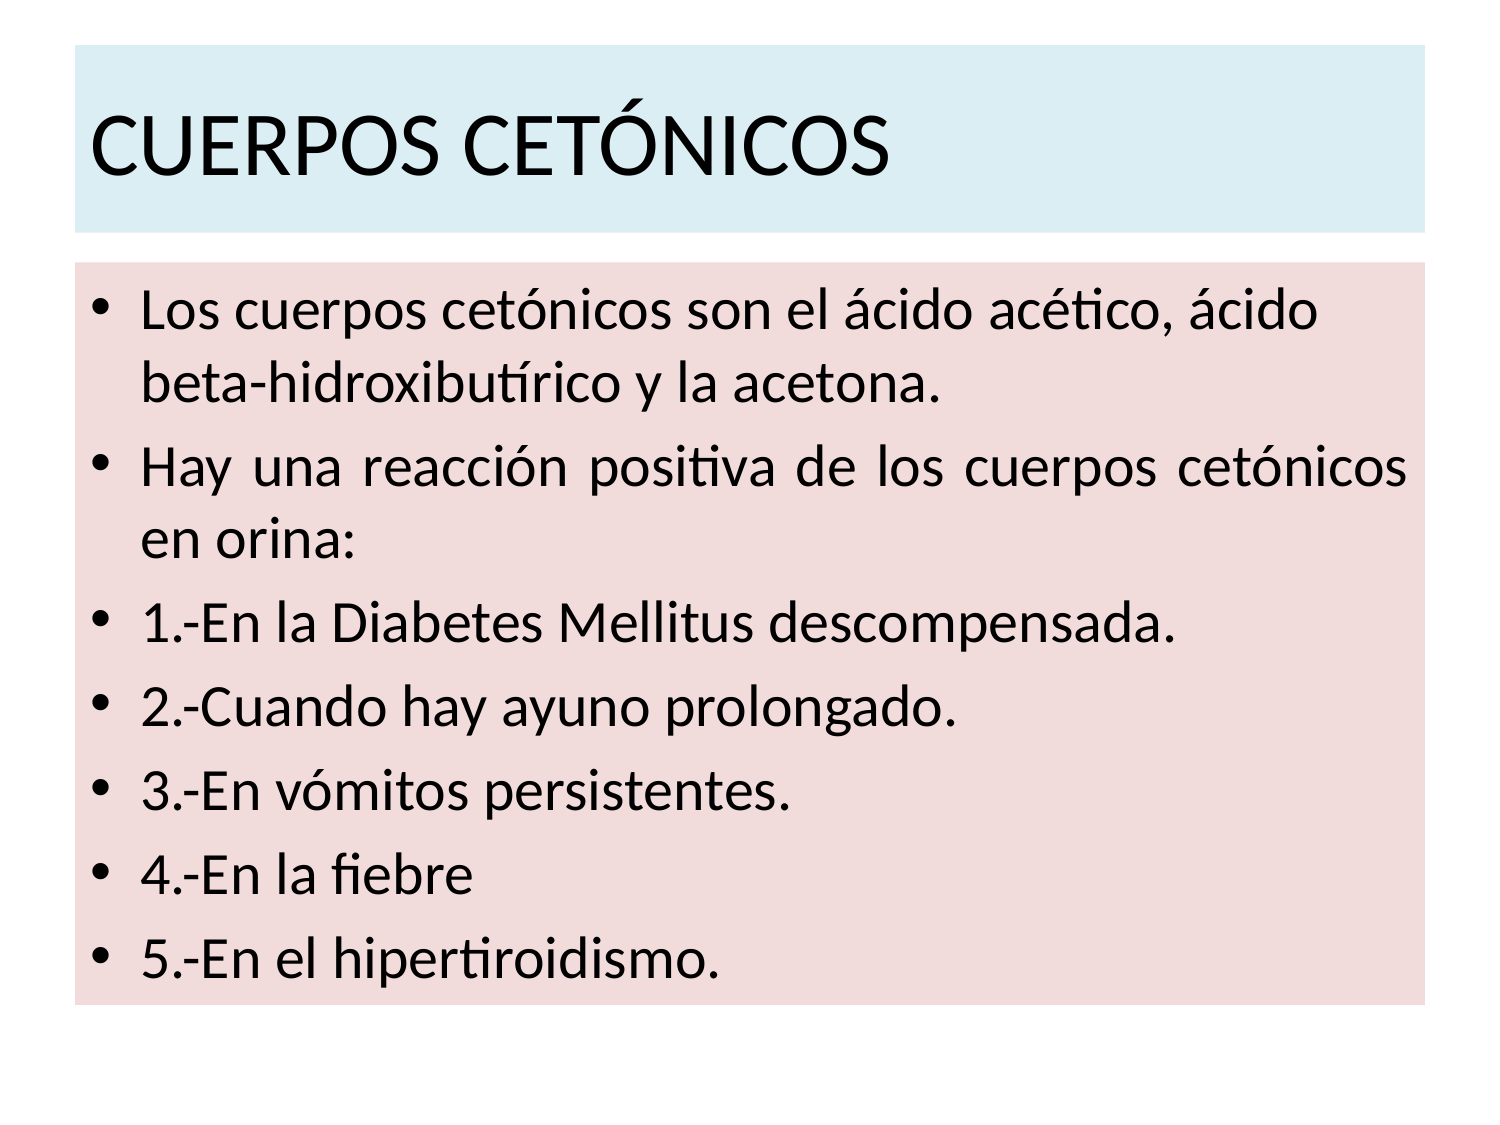

# CUERPOS CETÓNICOS
Los cuerpos cetónicos son el ácido acético, ácido beta-hidroxibutírico y la acetona.
Hay una reacción positiva de los cuerpos cetónicos en orina:
1.-En la Diabetes Mellitus descompensada.
2.-Cuando hay ayuno prolongado.
3.-En vómitos persistentes.
4.-En la fiebre
5.-En el hipertiroidismo.